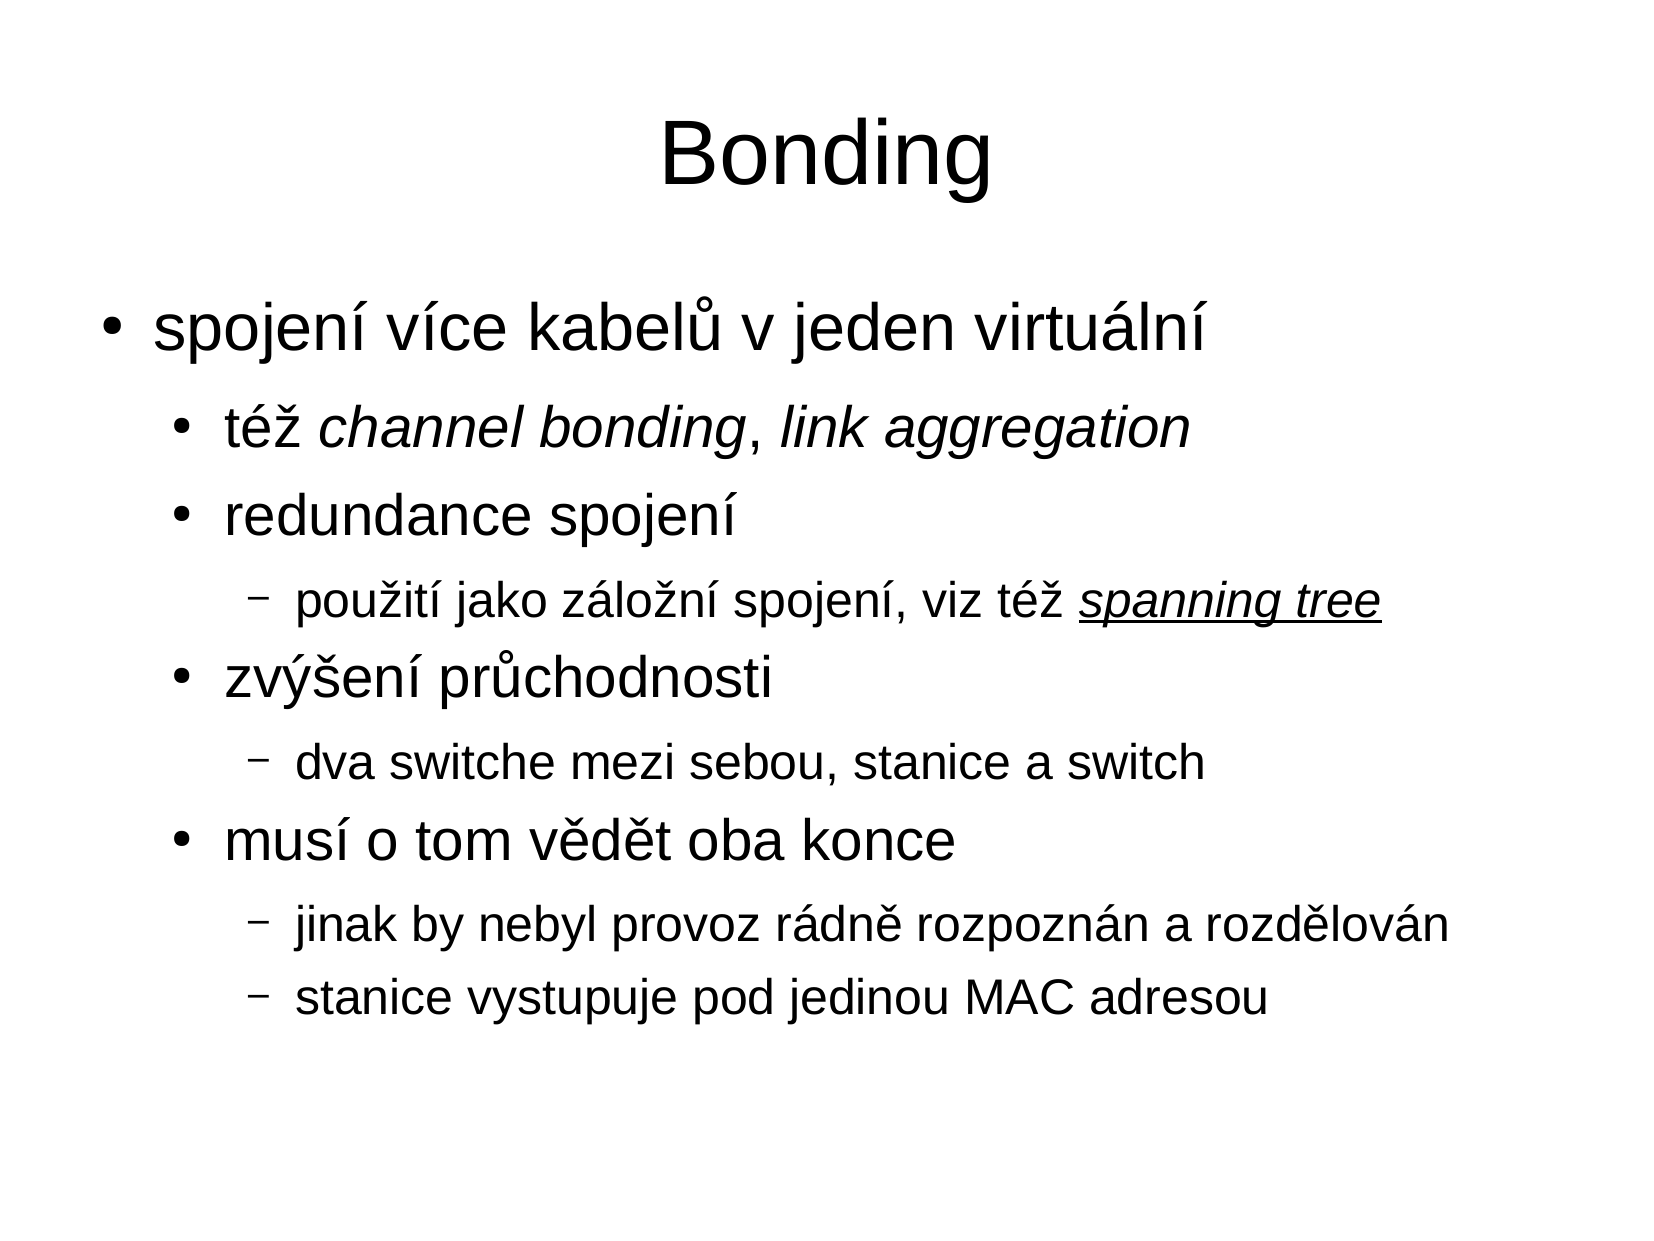

# Bonding
spojení více kabelů v jeden virtuální
též channel bonding, link aggregation
redundance spojení
použití jako záložní spojení, viz též spanning tree
zvýšení průchodnosti
dva switche mezi sebou, stanice a switch
musí o tom vědět oba konce
jinak by nebyl provoz rádně rozpoznán a rozdělován
stanice vystupuje pod jedinou MAC adresou